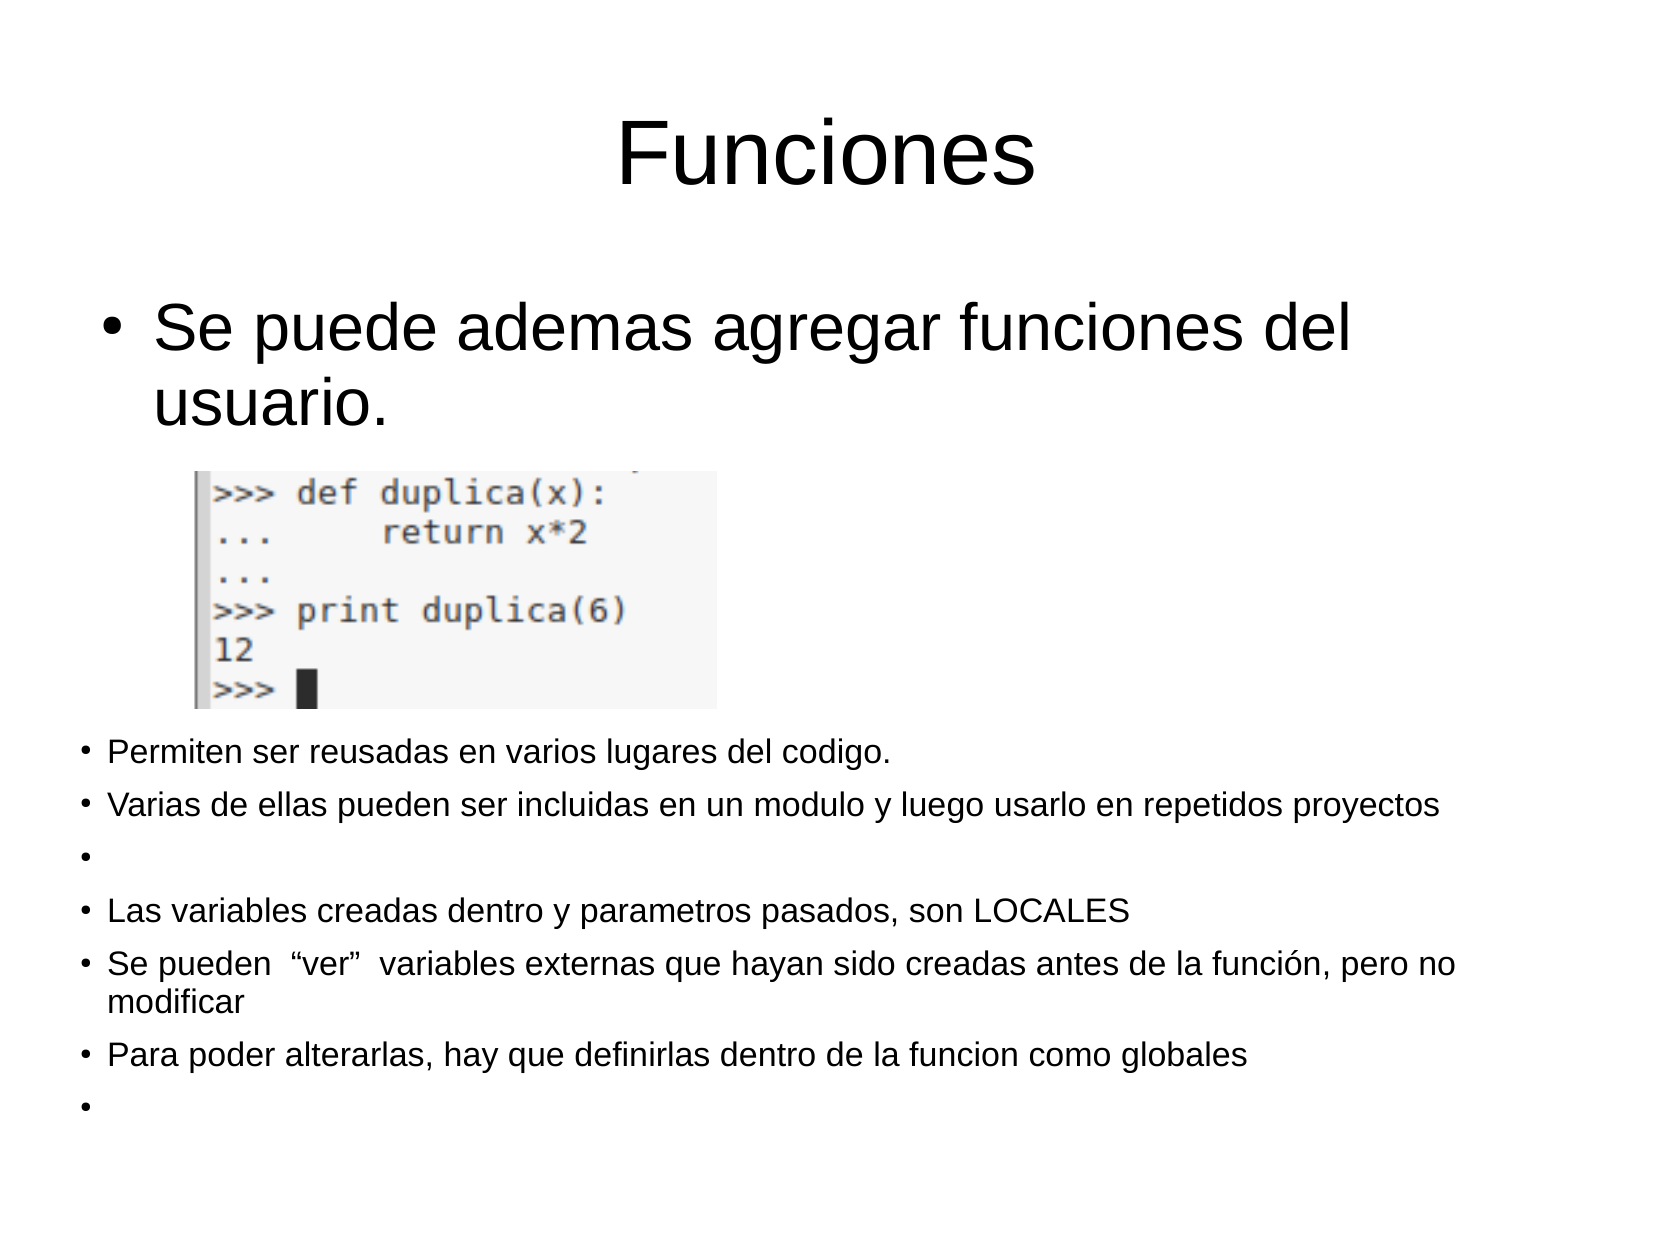

# Funciones
Se puede ademas agregar funciones del usuario.
Permiten ser reusadas en varios lugares del codigo.
Varias de ellas pueden ser incluidas en un modulo y luego usarlo en repetidos proyectos
Las variables creadas dentro y parametros pasados, son LOCALES
Se pueden “ver” variables externas que hayan sido creadas antes de la función, pero no modificar
Para poder alterarlas, hay que definirlas dentro de la funcion como globales